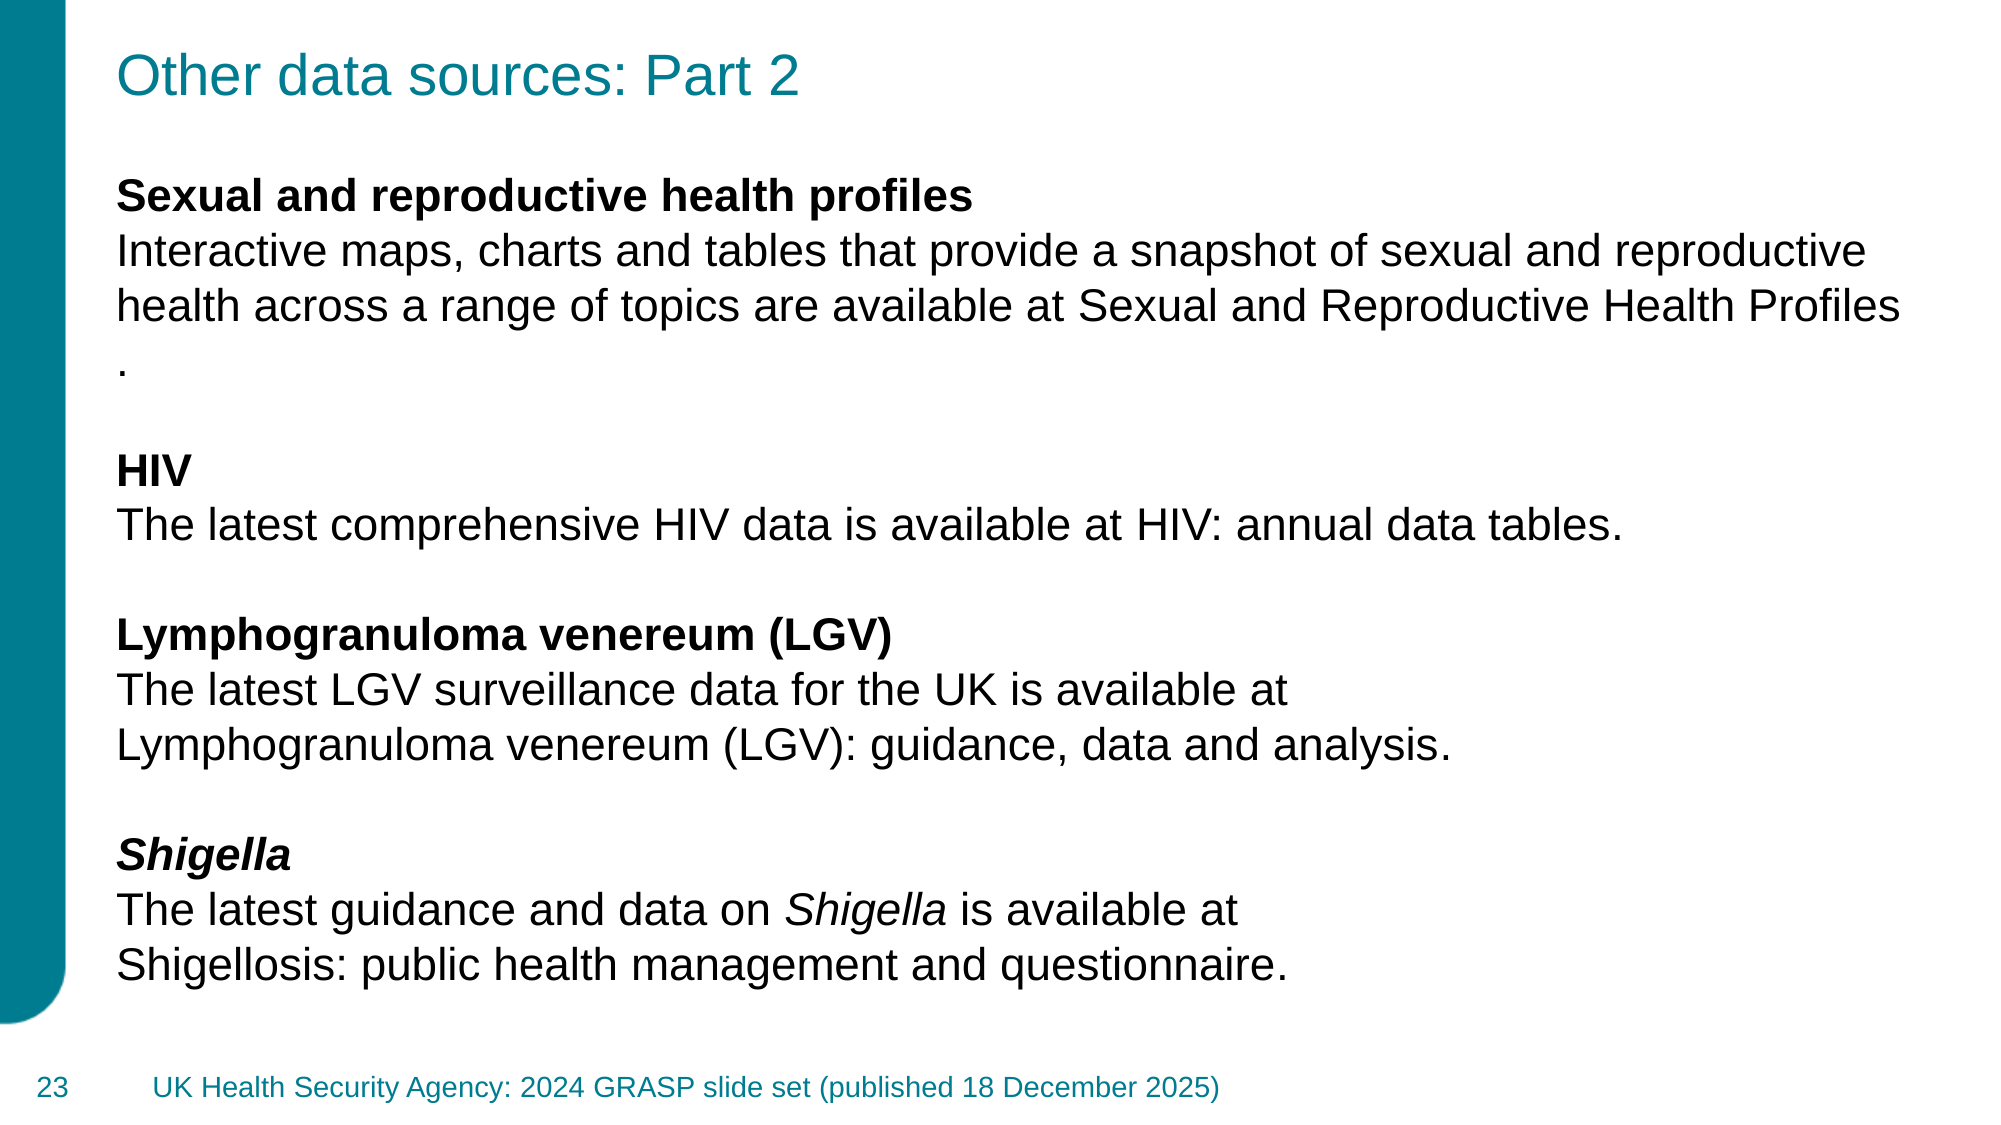

# Other data sources: Part 2
Sexual and reproductive health profiles
Interactive maps, charts and tables that provide a snapshot of sexual and reproductive health across a range of topics are available at Sexual and Reproductive Health Profiles.
HIV
The latest comprehensive HIV data is available at HIV: annual data tables.
Lymphogranuloma venereum (LGV)
The latest LGV surveillance data for the UK is available at Lymphogranuloma venereum (LGV): guidance, data and analysis.
Shigella
The latest guidance and data on Shigella is available at Shigellosis: public health management and questionnaire.
UK Health Security Agency: 2024 GRASP slide set (published 18 December 2025)